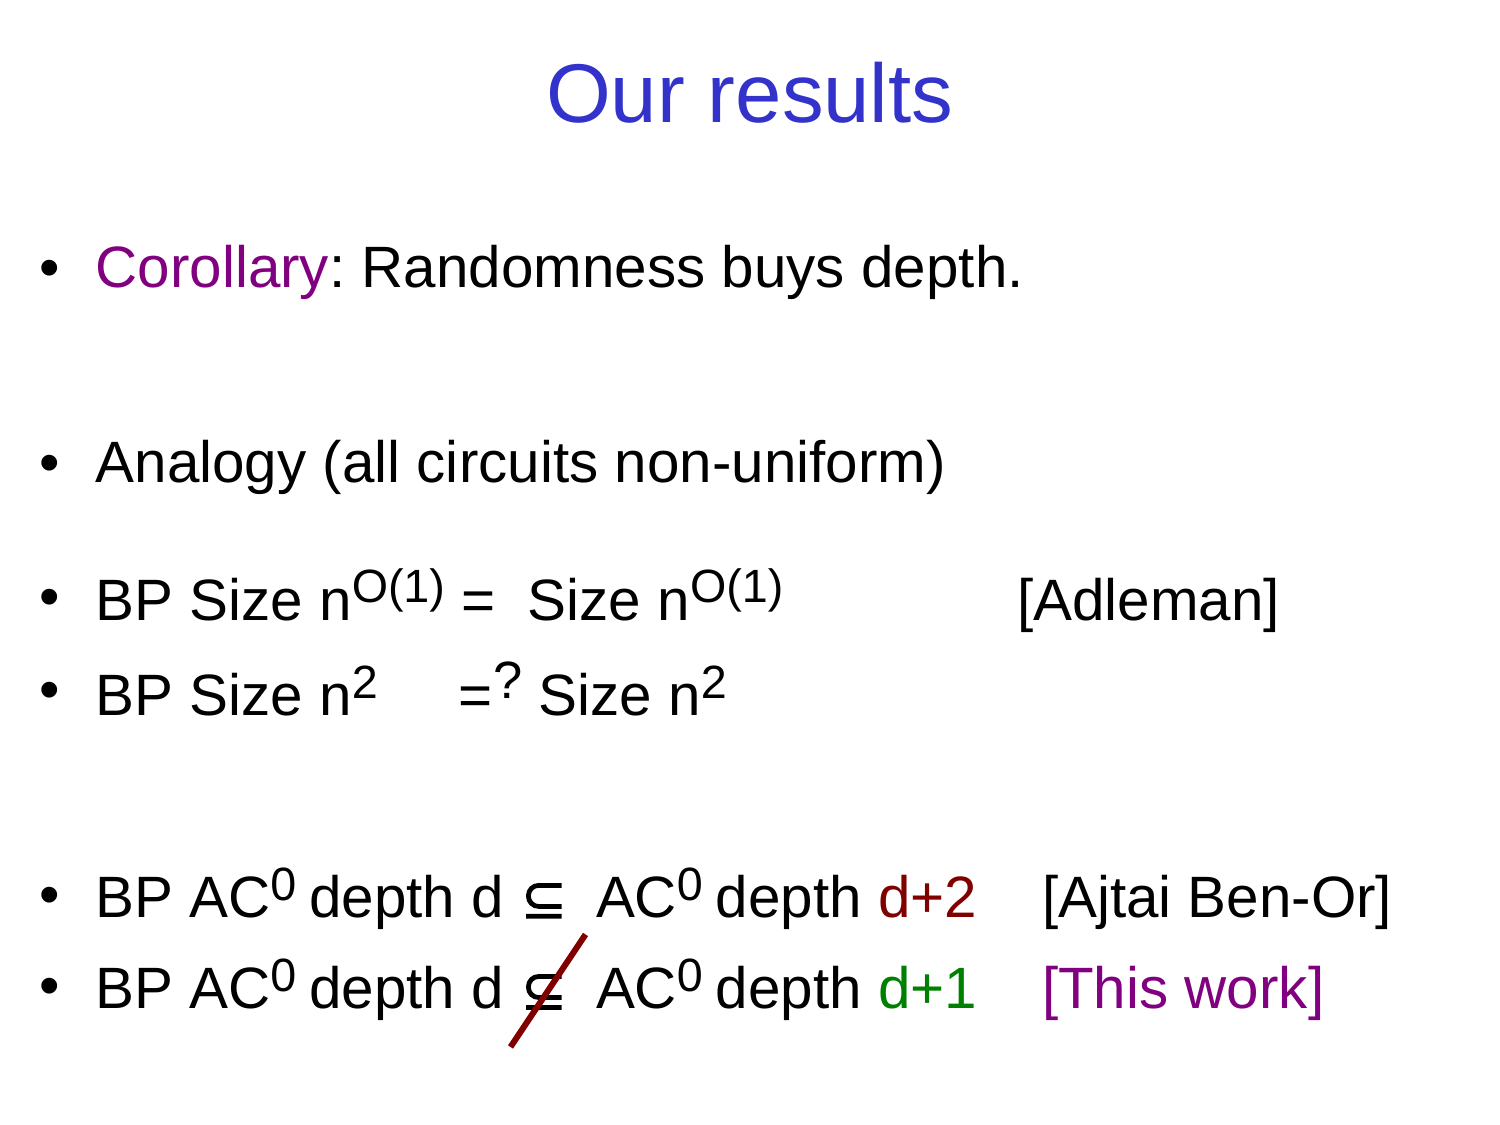

# Our results
Corollary: Randomness buys depth.
Analogy (all circuits non-uniform)
BP Size nO(1) = Size nO(1) [Adleman]
BP Size n2 =? Size n2
BP AC0 depth d  AC0 depth d+2 [Ajtai Ben-Or]
BP AC0 depth d  AC0 depth d+1 [This work]